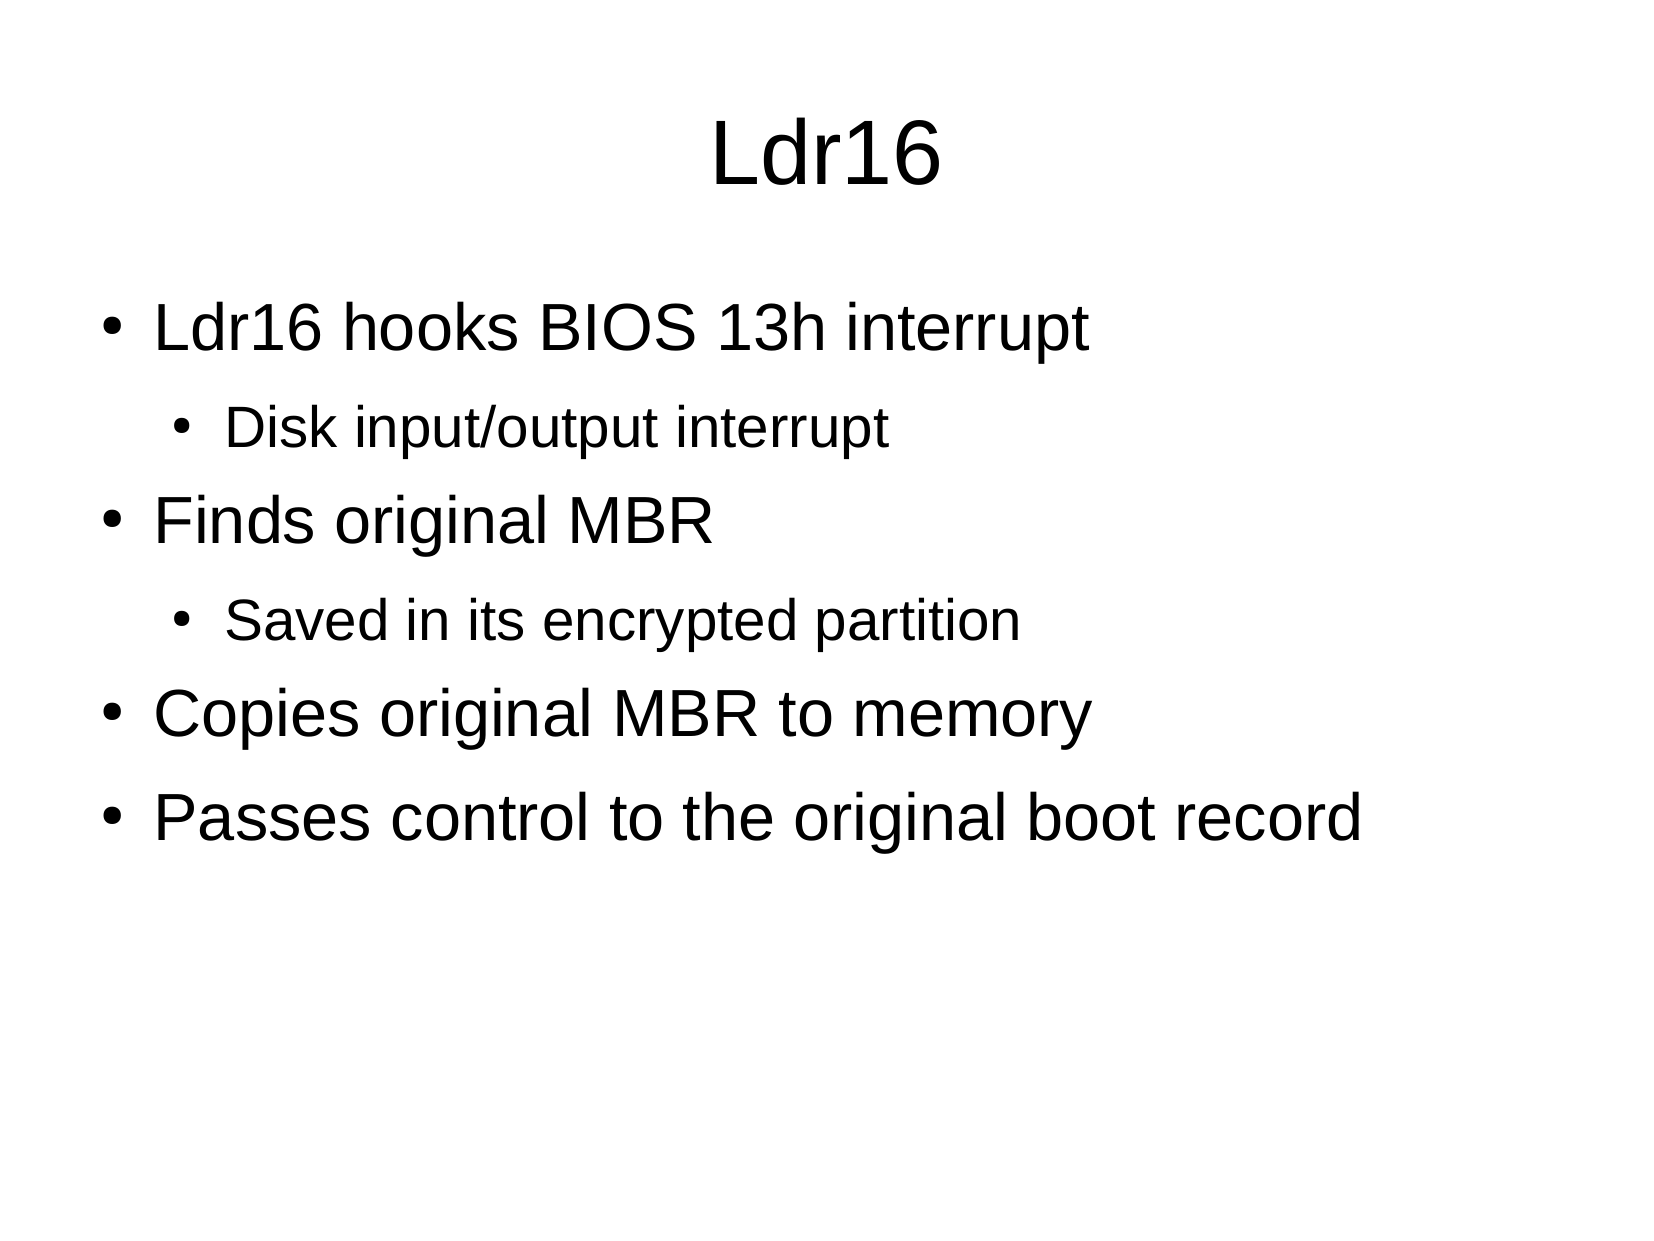

# Ldr16
Ldr16 hooks BIOS 13h interrupt
Disk input/output interrupt
Finds original MBR
Saved in its encrypted partition
Copies original MBR to memory
Passes control to the original boot record